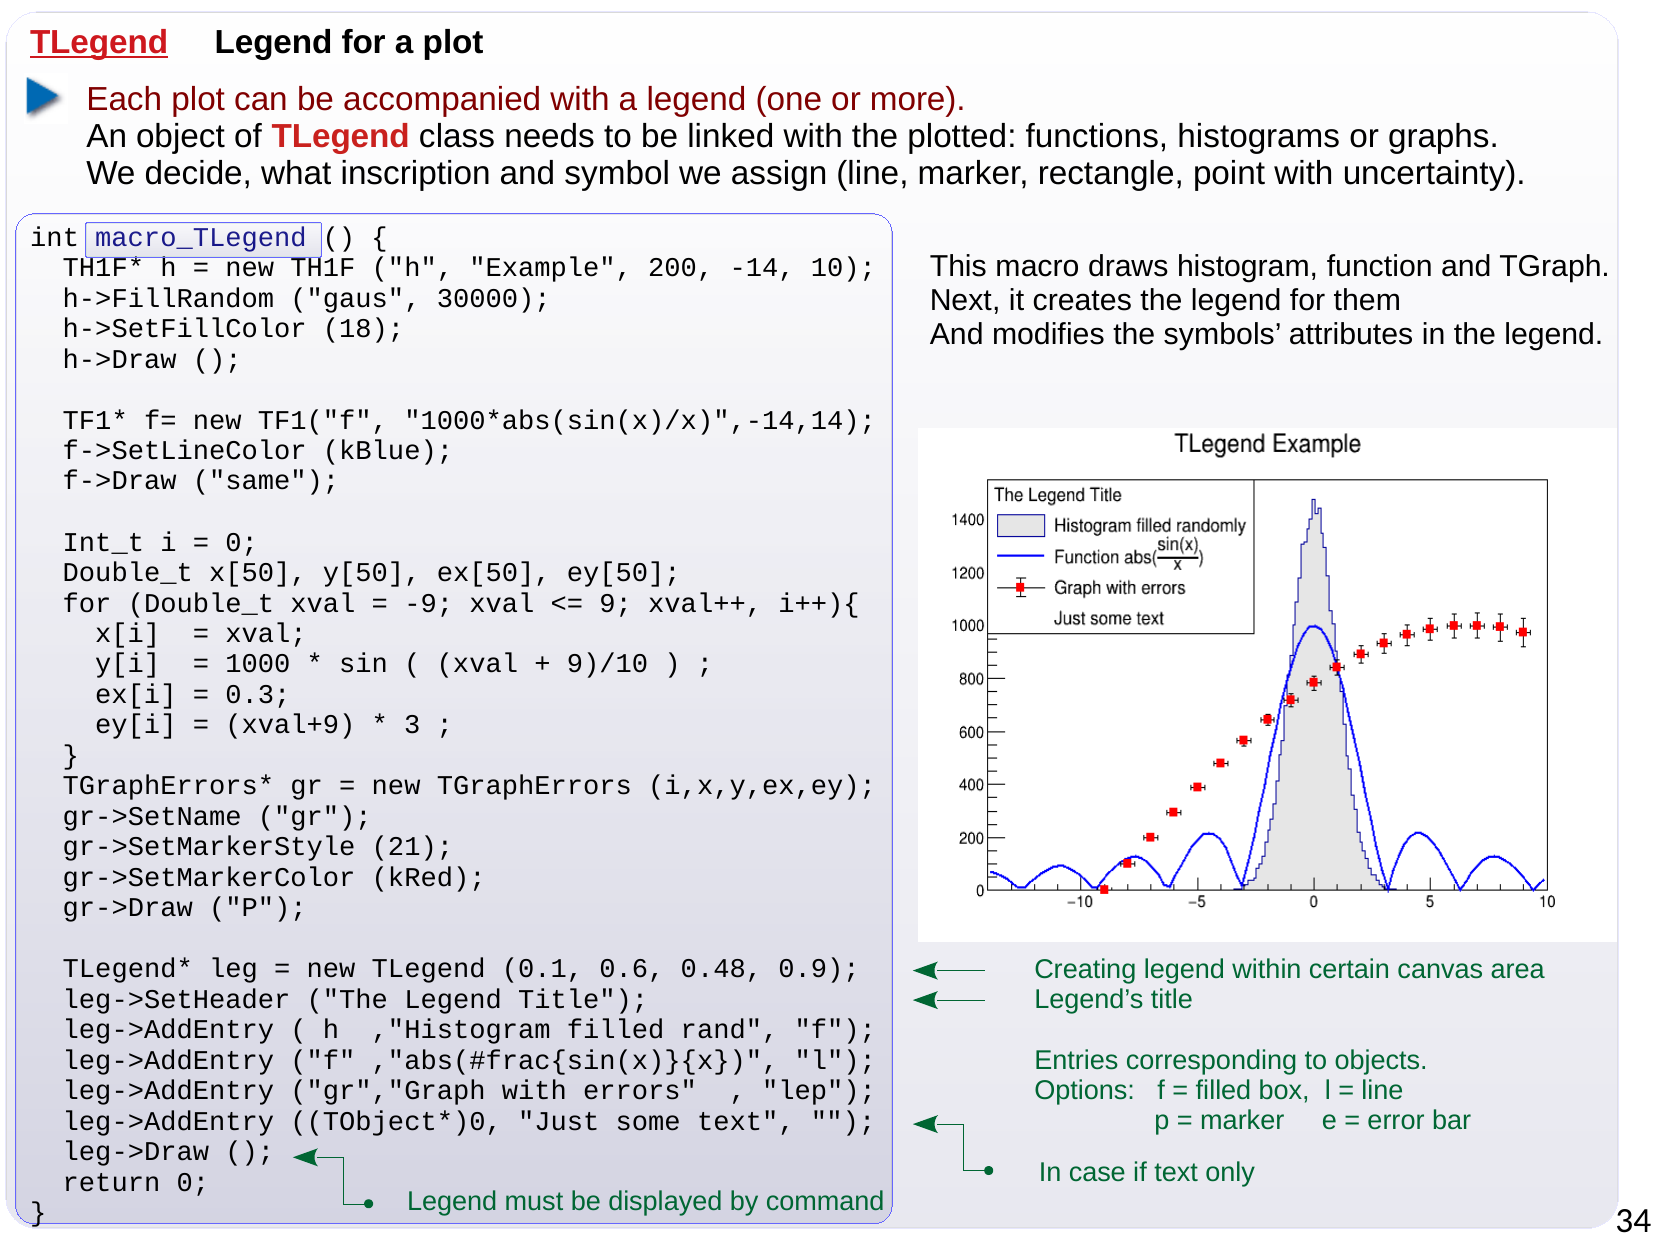

TLegend Legend for a plot
 Each plot can be accompanied with a legend (one or more).
 An object of TLegend class needs to be linked with the plotted: functions, histograms or graphs.
 We decide, what inscription and symbol we assign (line, marker, rectangle, point with uncertainty).
int macro_TLegend () {
 TH1F* h = new TH1F ("h", "Example", 200, -14, 10);
 h->FillRandom ("gaus", 30000);
 h->SetFillColor (18);
 h->Draw ();
 TF1* f= new TF1("f", "1000*abs(sin(x)/x)",-14,14);
 f->SetLineColor (kBlue);
 f->Draw ("same");
 Int_t i = 0;
 Double_t x[50], y[50], ex[50], ey[50];
 for (Double_t xval = -9; xval <= 9; xval++, i++){
 x[i] = xval;
 y[i] = 1000 * sin ( (xval + 9)/10 ) ;
 ex[i] = 0.3;
 ey[i] = (xval+9) * 3 ;
 }
 TGraphErrors* gr = new TGraphErrors (i,x,y,ex,ey);
 gr->SetName ("gr");
 gr->SetMarkerStyle (21);
 gr->SetMarkerColor (kRed);
 gr->Draw ("P");
 TLegend* leg = new TLegend (0.1, 0.6, 0.48, 0.9);
 leg->SetHeader ("The Legend Title");
 leg->AddEntry ( h ,"Histogram filled rand", "f");
 leg->AddEntry ("f" ,"abs(#frac{sin(x)}{x})", "l");
 leg->AddEntry ("gr","Graph with errors" , "lep");
 leg->AddEntry ((TObject*)0, "Just some text", "");
 leg->Draw ();
 return 0;
}
This macro draws histogram, function and TGraph.
Next, it creates the legend for them
And modifies the symbols’ attributes in the legend.
Creating legend within certain canvas area
Legend’s title
Entries corresponding to objects.
Options: f = filled box, l = line
	 p = marker e = error bar
In case if text only
Legend must be displayed by command